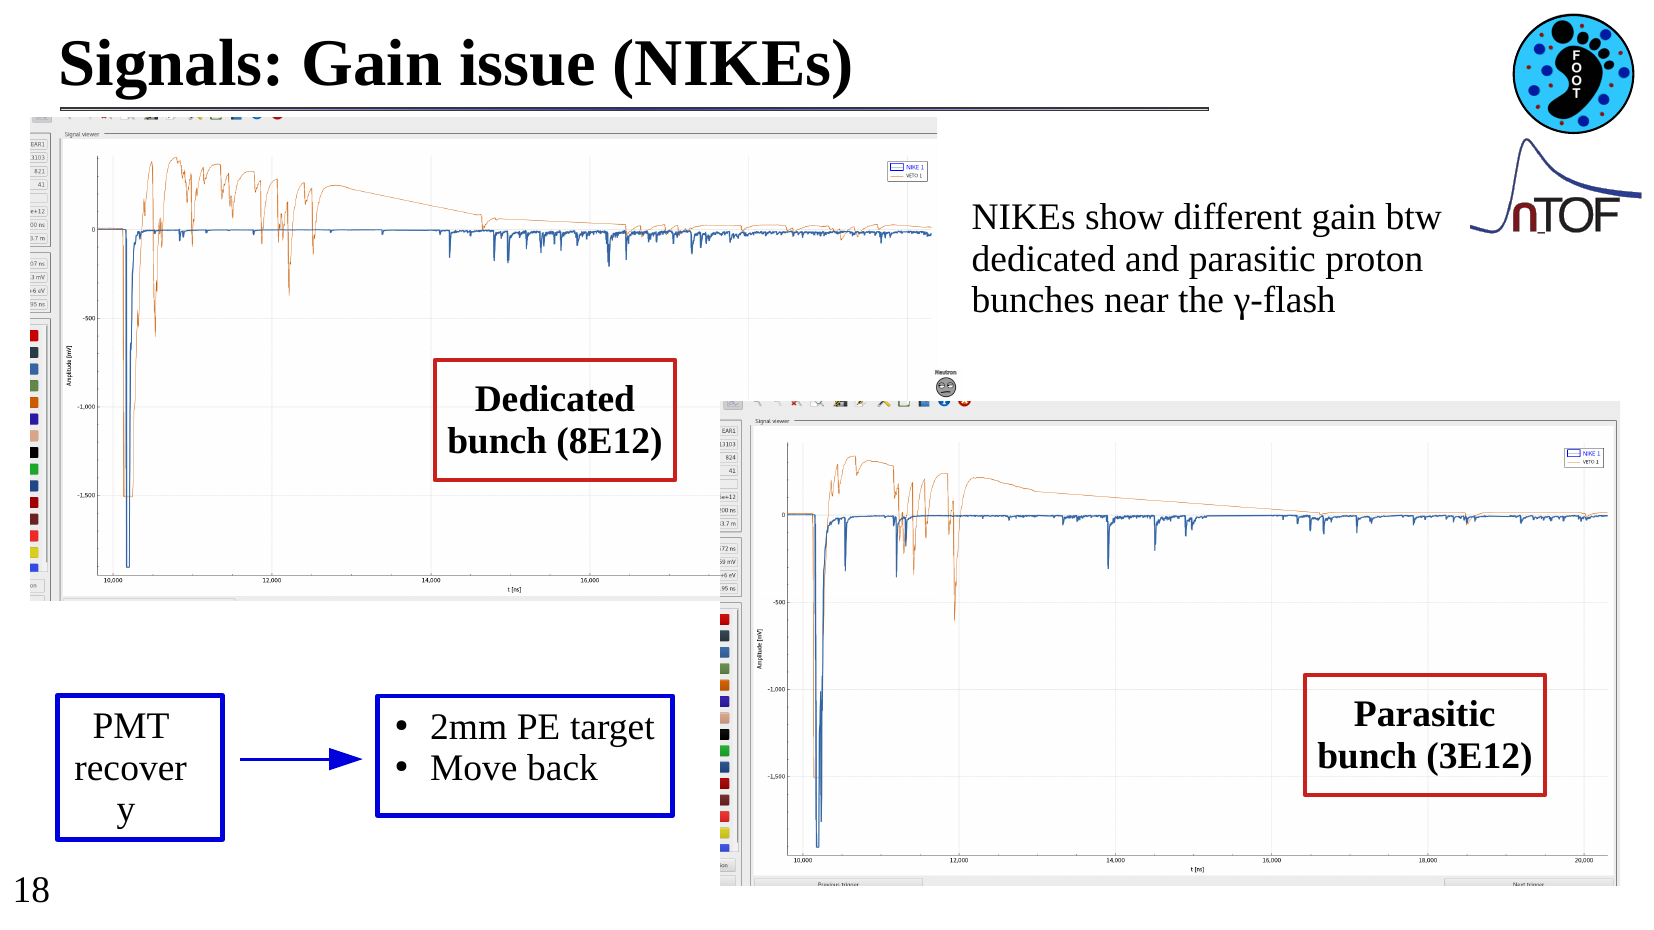

Signals: Gain issue (NIKEs)
NIKEs show different gain btw dedicated and parasitic proton bunches near the γ-flash
Dedicated
bunch (8E12)
Parasitic
bunch (3E12)
PMT recovery
2mm PE target
Move back
18